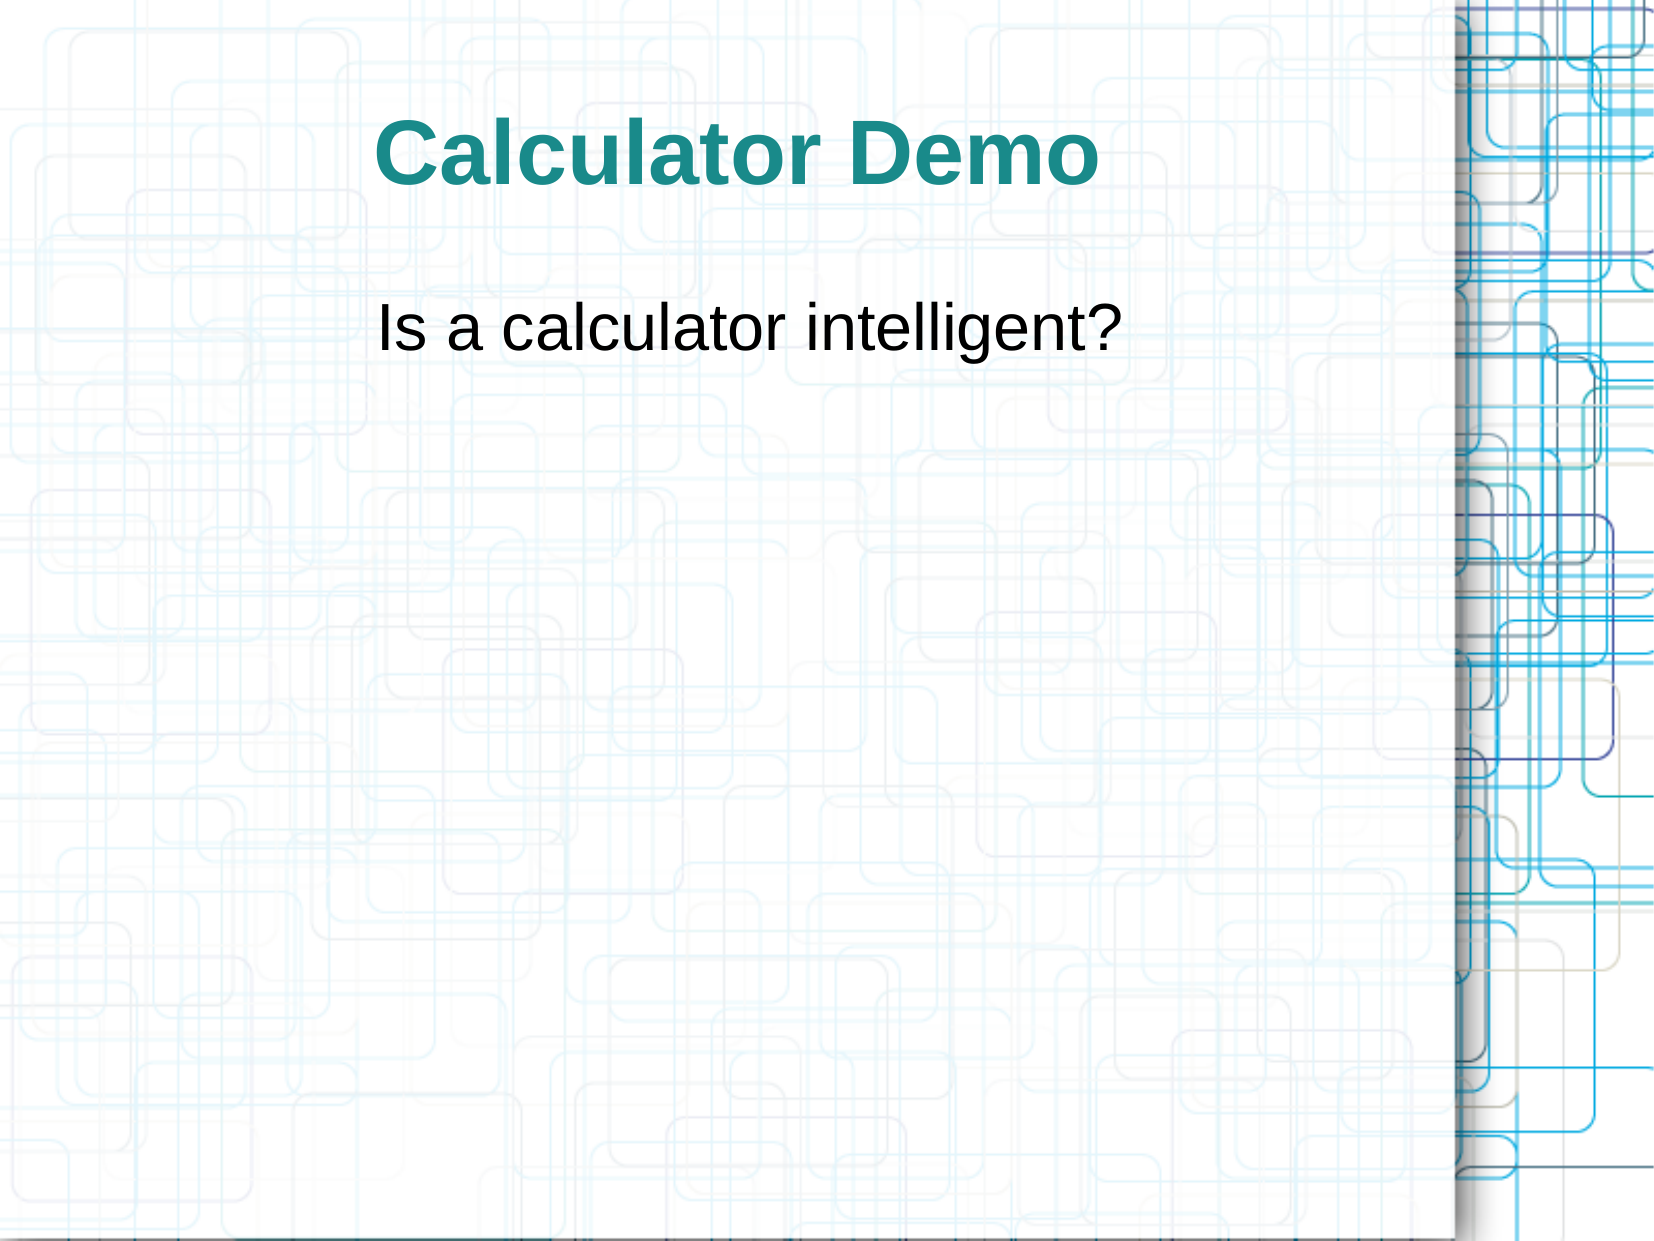

# Calculator Demo
Is a calculator intelligent?